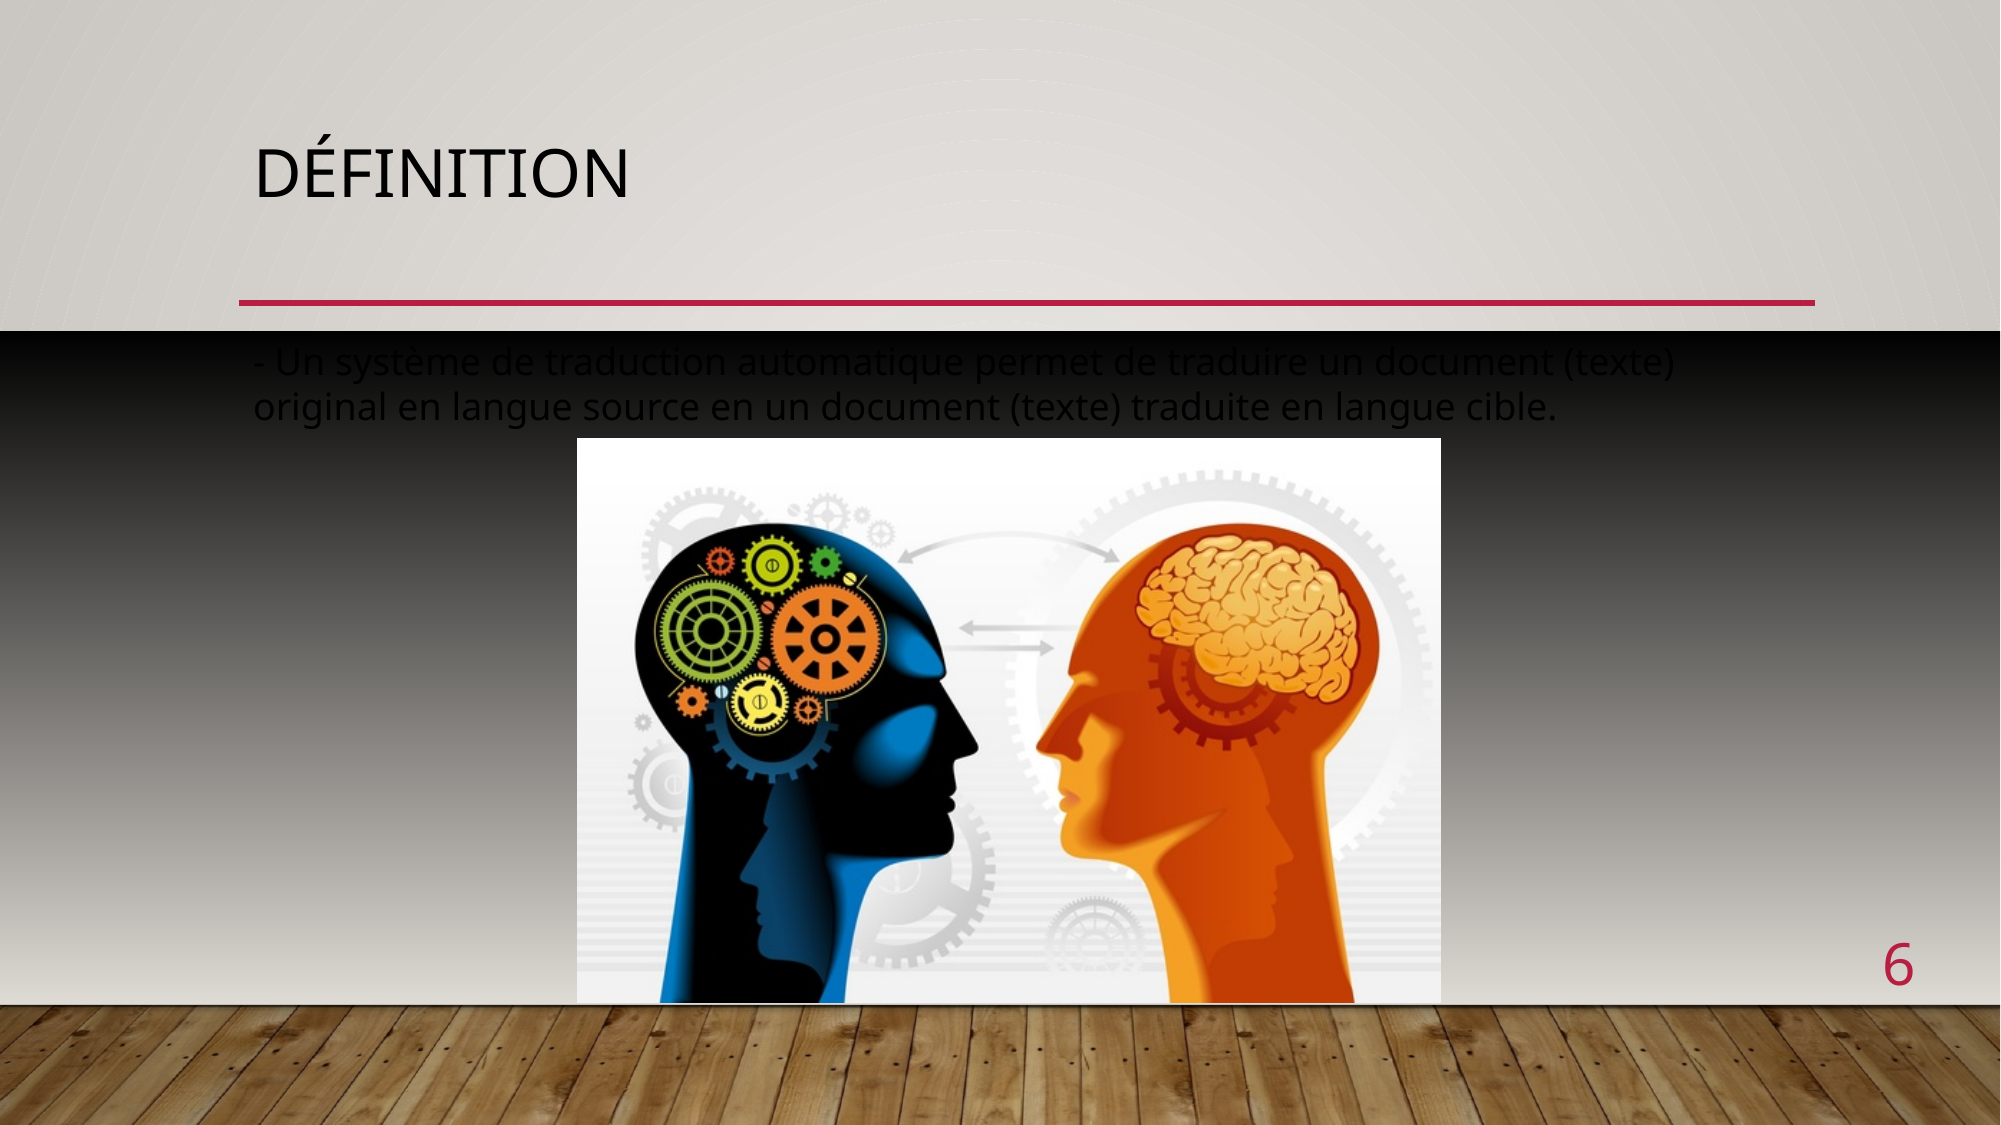

# Définition
- Un système de traduction automatique permet de traduire un document (texte) original en langue source en un document (texte) traduite en langue cible.